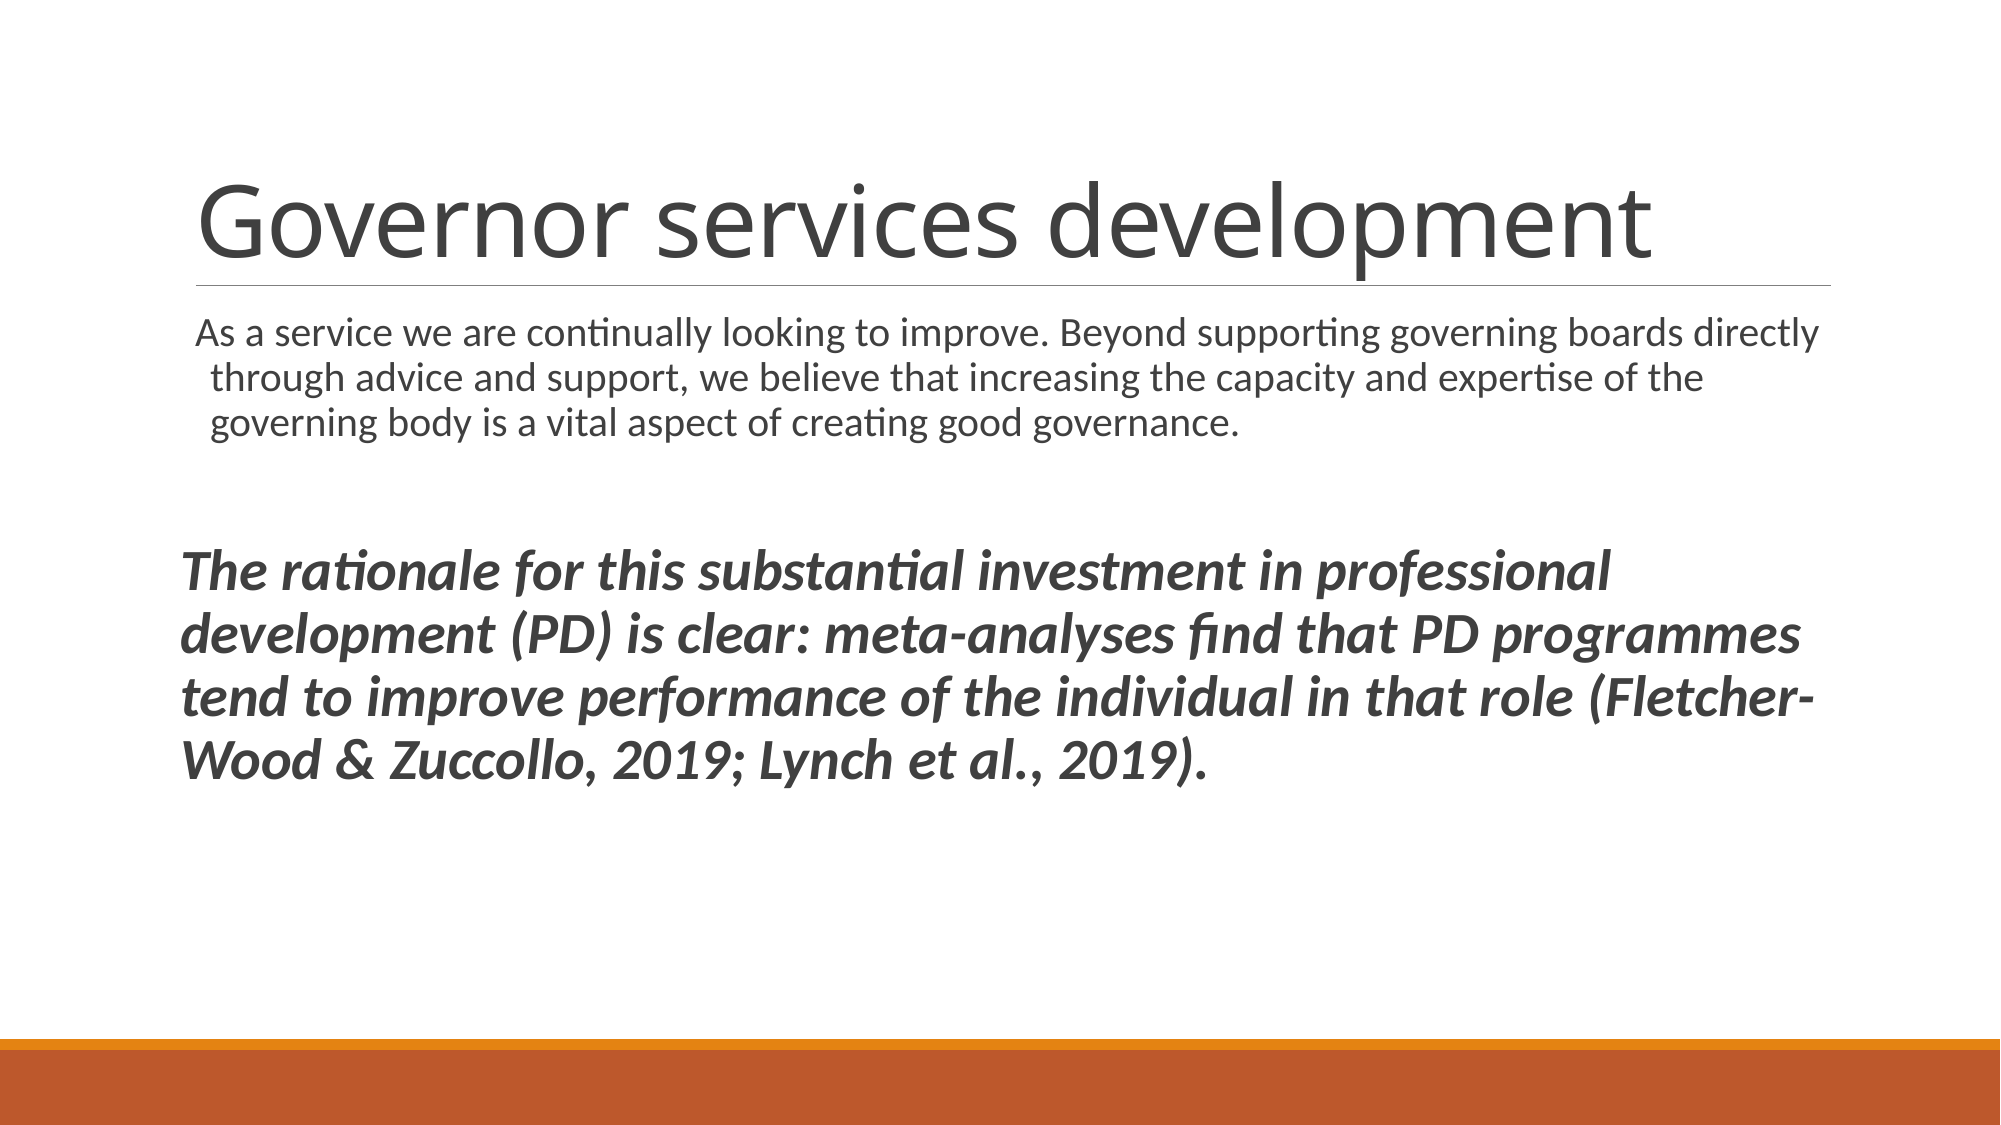

# Governor services development
As a service we are continually looking to improve. Beyond supporting governing boards directly through advice and support, we believe that increasing the capacity and expertise of the governing body is a vital aspect of creating good governance.
The rationale for this substantial investment in professional development (PD) is clear: meta-analyses find that PD programmes tend to improve performance of the individual in that role (Fletcher-Wood & Zuccollo, 2019; Lynch et al., 2019).